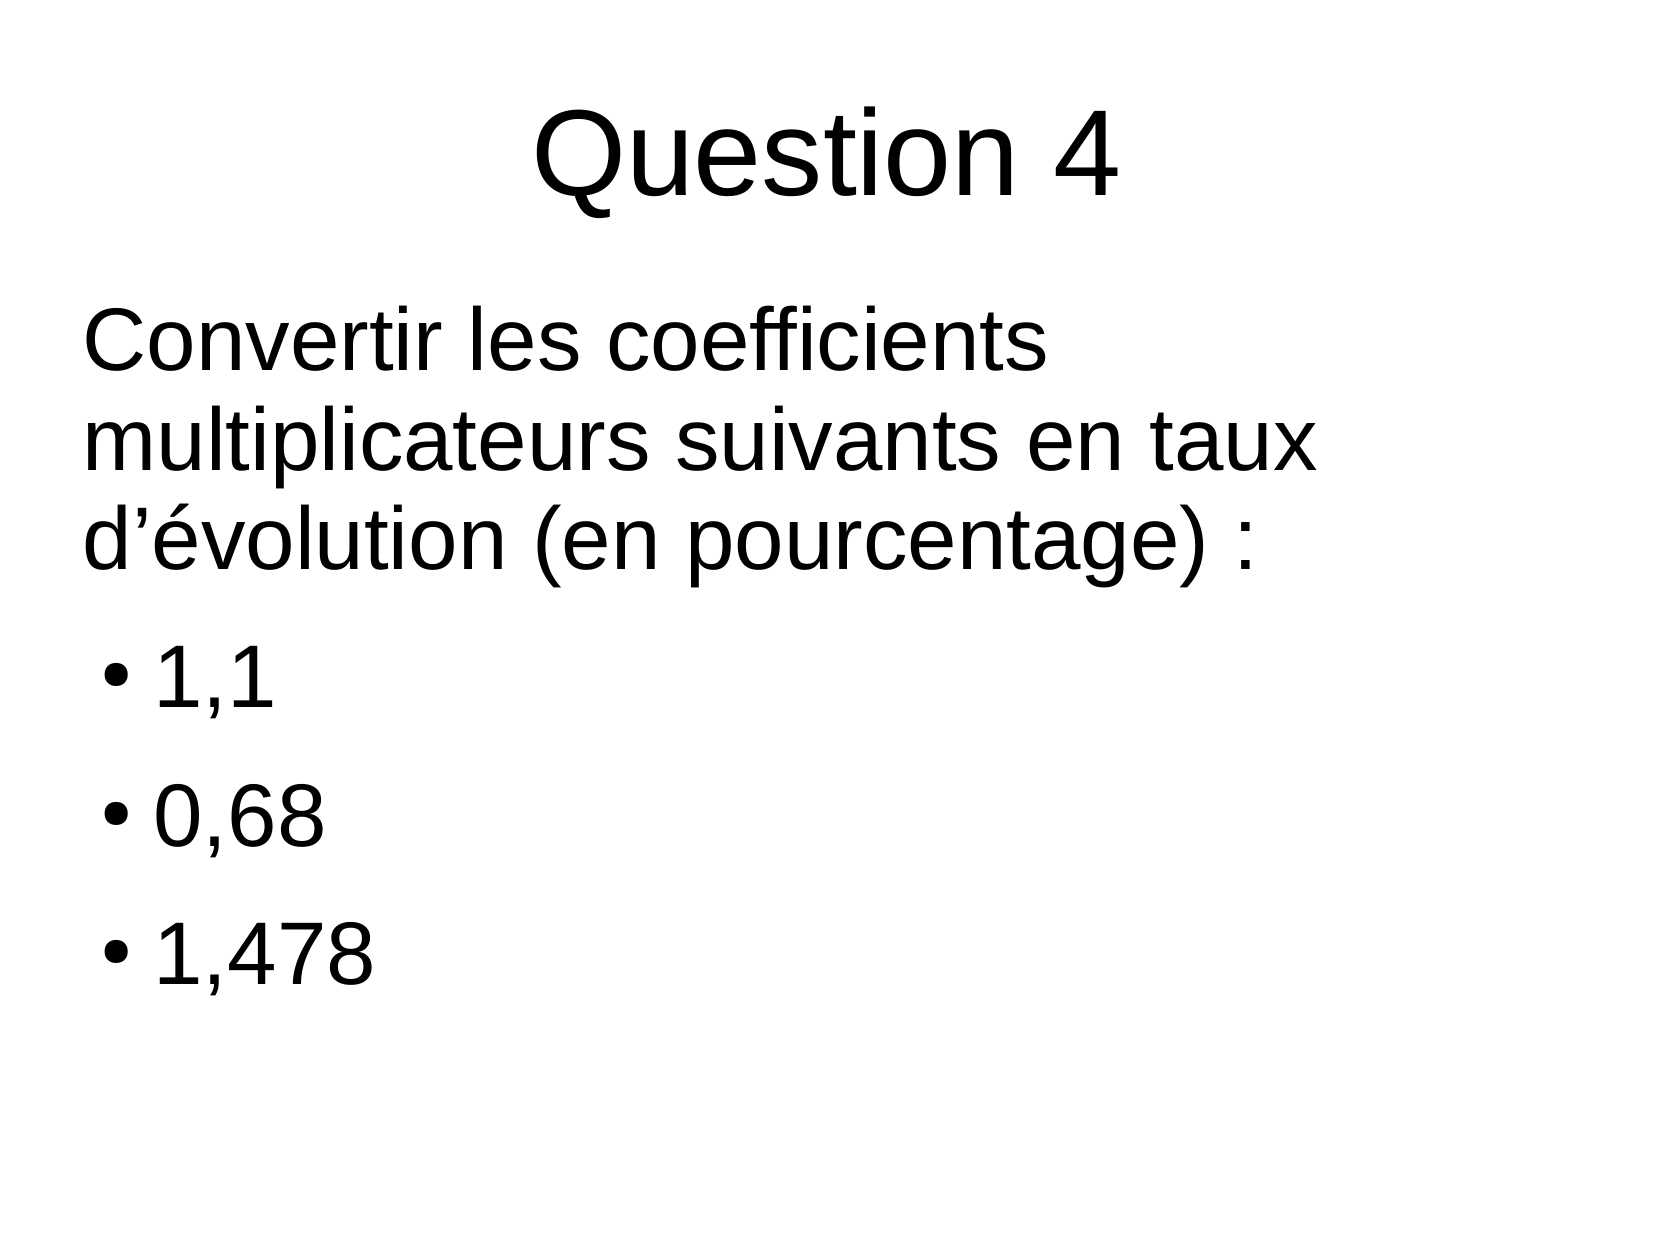

# Question 4
Convertir les coefficients multiplicateurs suivants en taux d’évolution (en pourcentage) :
1,1
0,68
1,478